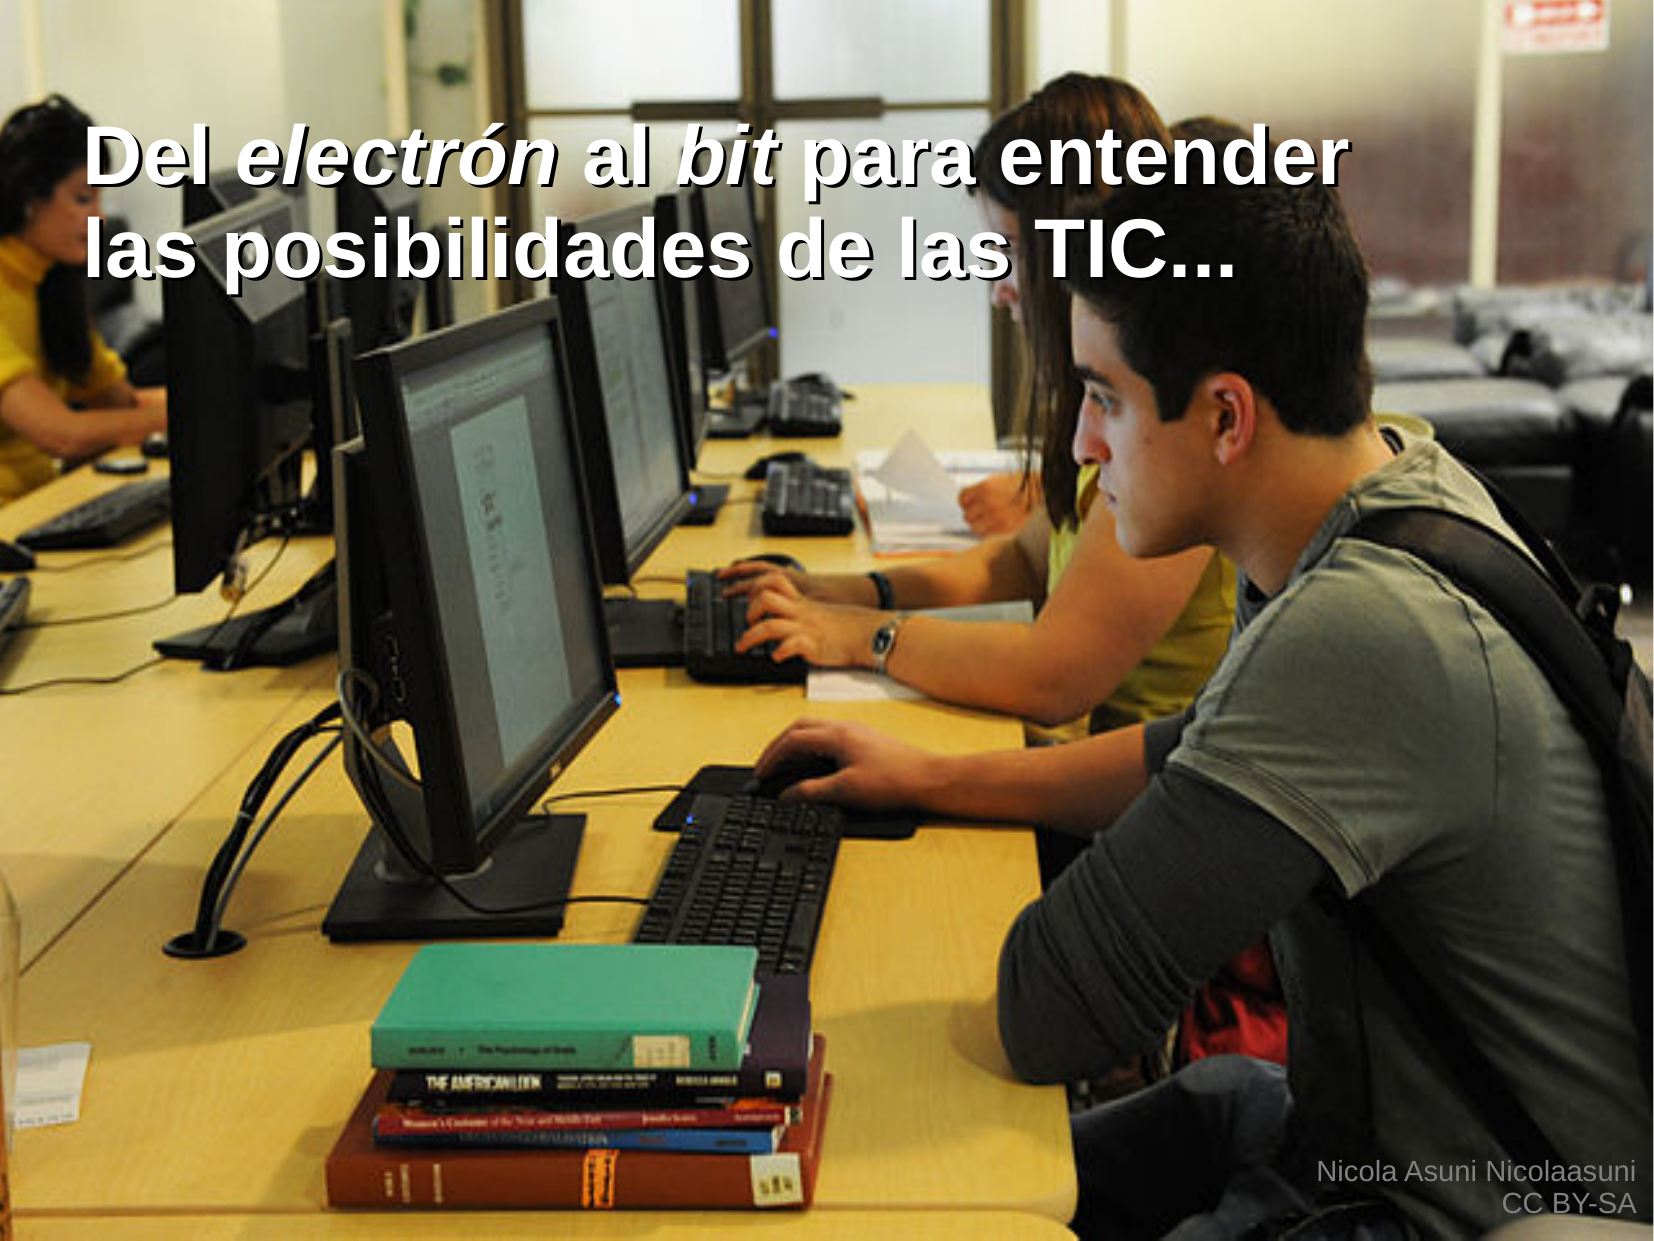

# Del electrón al bit para entender las posibilidades de las TIC...
Nicola Asuni Nicolaasuni
CC BY-SA